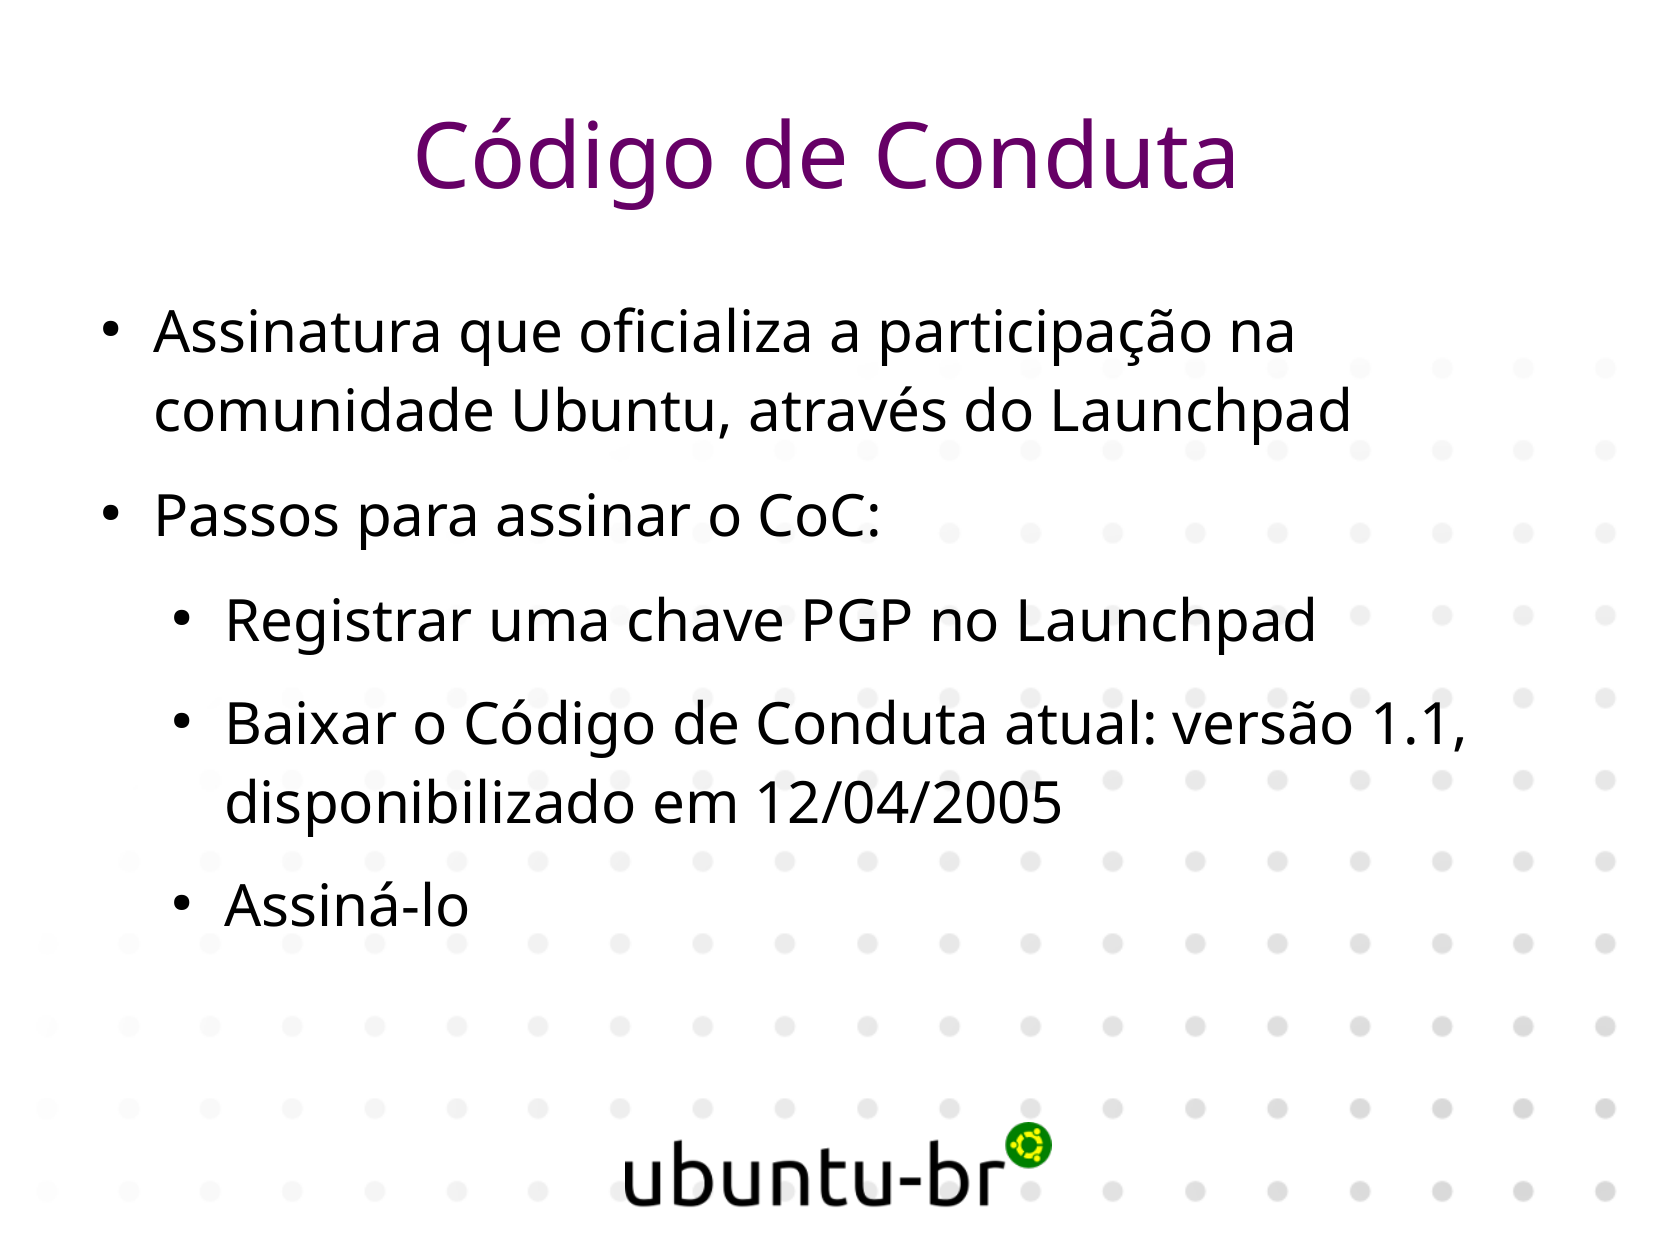

# Código de Conduta
Assinatura que oficializa a participação na comunidade Ubuntu, através do Launchpad
Passos para assinar o CoC:
Registrar uma chave PGP no Launchpad
Baixar o Código de Conduta atual: versão 1.1, disponibilizado em 12/04/2005
Assiná-lo